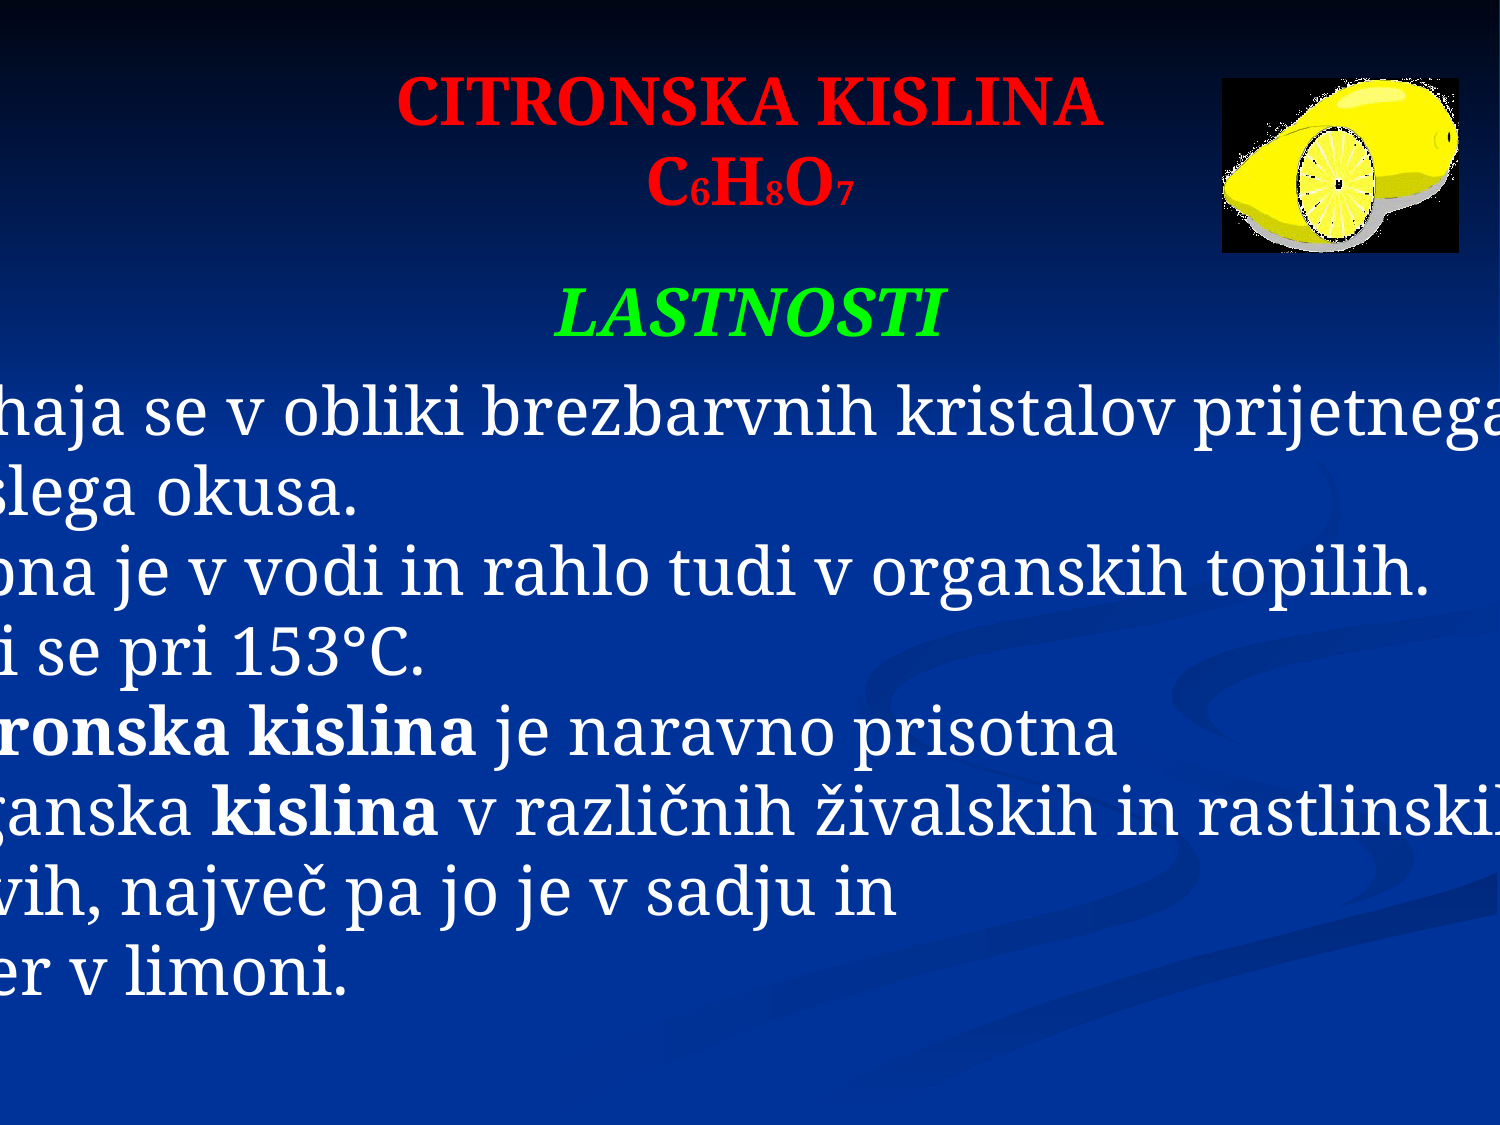

# CITRONSKA KISLINA C6H8O7
LASTNOSTI
Nahaja se v obliki brezbarvnih kristalov prijetnega,
 kislega okusa.
Topna je v vodi in rahlo tudi v organskih topilih.
Tali se pri 153°C.
Citronska kislina je naravno prisotna
organska kislina v različnih živalskih in rastlinskih
tkivih, največ pa jo je v sadju in
sicer v limoni.
Nahaja se v obliki brezbarvnih kristalov prijetnega, kislega okusa. Topna je v vodi in
Nahaja se v obliki brezbarvnih kristalov prijetnega, kislega okusa. Topna je v vodi in
rahlo tudi v organskih topilih. Topi se pri 153°C. Citronska kislina je naravno prisotna
rahlo tudi v organskih topilih. Topi se pri 153°C. Citronska kislina je naravno prisotna
organska kislina v različnih živalskih in rastlinskih tkivih, največ pa je je v sadju in
organska kislina v različnih živalskih in rastlinskih tkivih, največ pa je je v sadju in
sicer v limoni.
sicer v limoni.